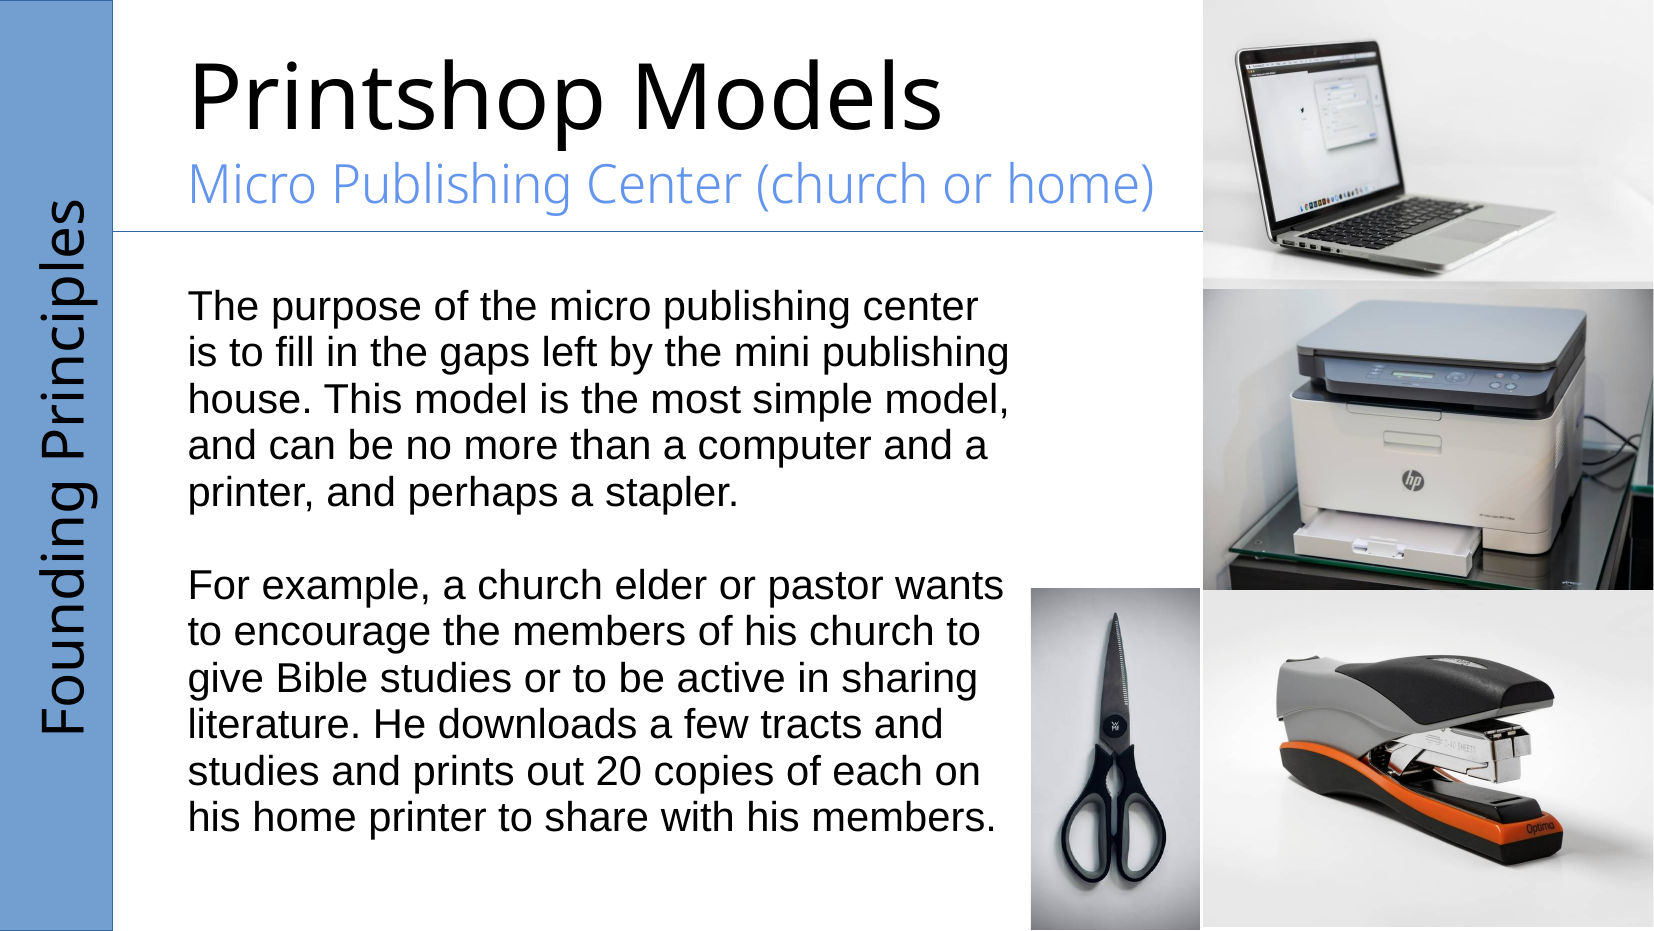

# Printshop Models
Micro Publishing Center (church or home)
The purpose of the micro publishing center is to fill in the gaps left by the mini publishing house. This model is the most simple model, and can be no more than a computer and a printer, and perhaps a stapler.
For example, a church elder or pastor wants to encourage the members of his church to give Bible studies or to be active in sharing literature. He downloads a few tracts and studies and prints out 20 copies of each on his home printer to share with his members.
Founding Principles